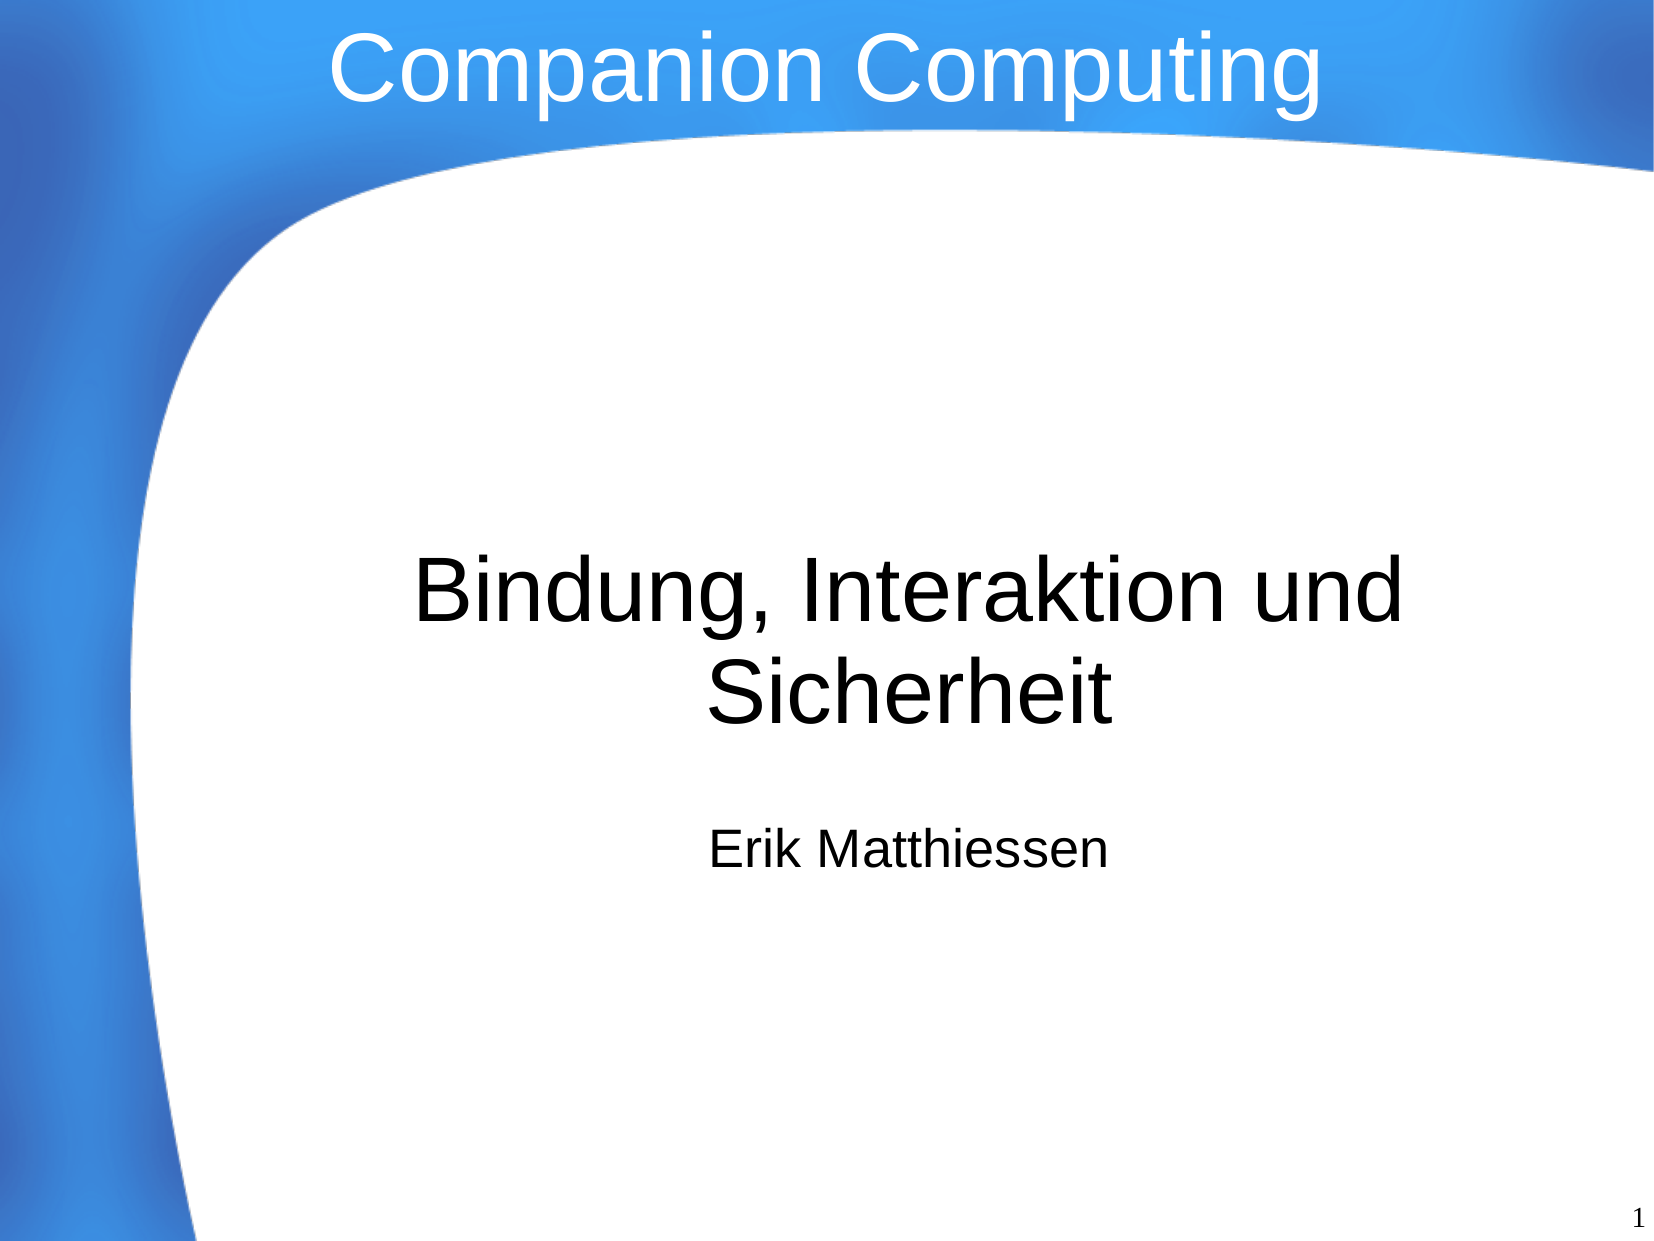

# Companion Computing
Bindung, Interaktion und Sicherheit
Erik Matthiessen
1